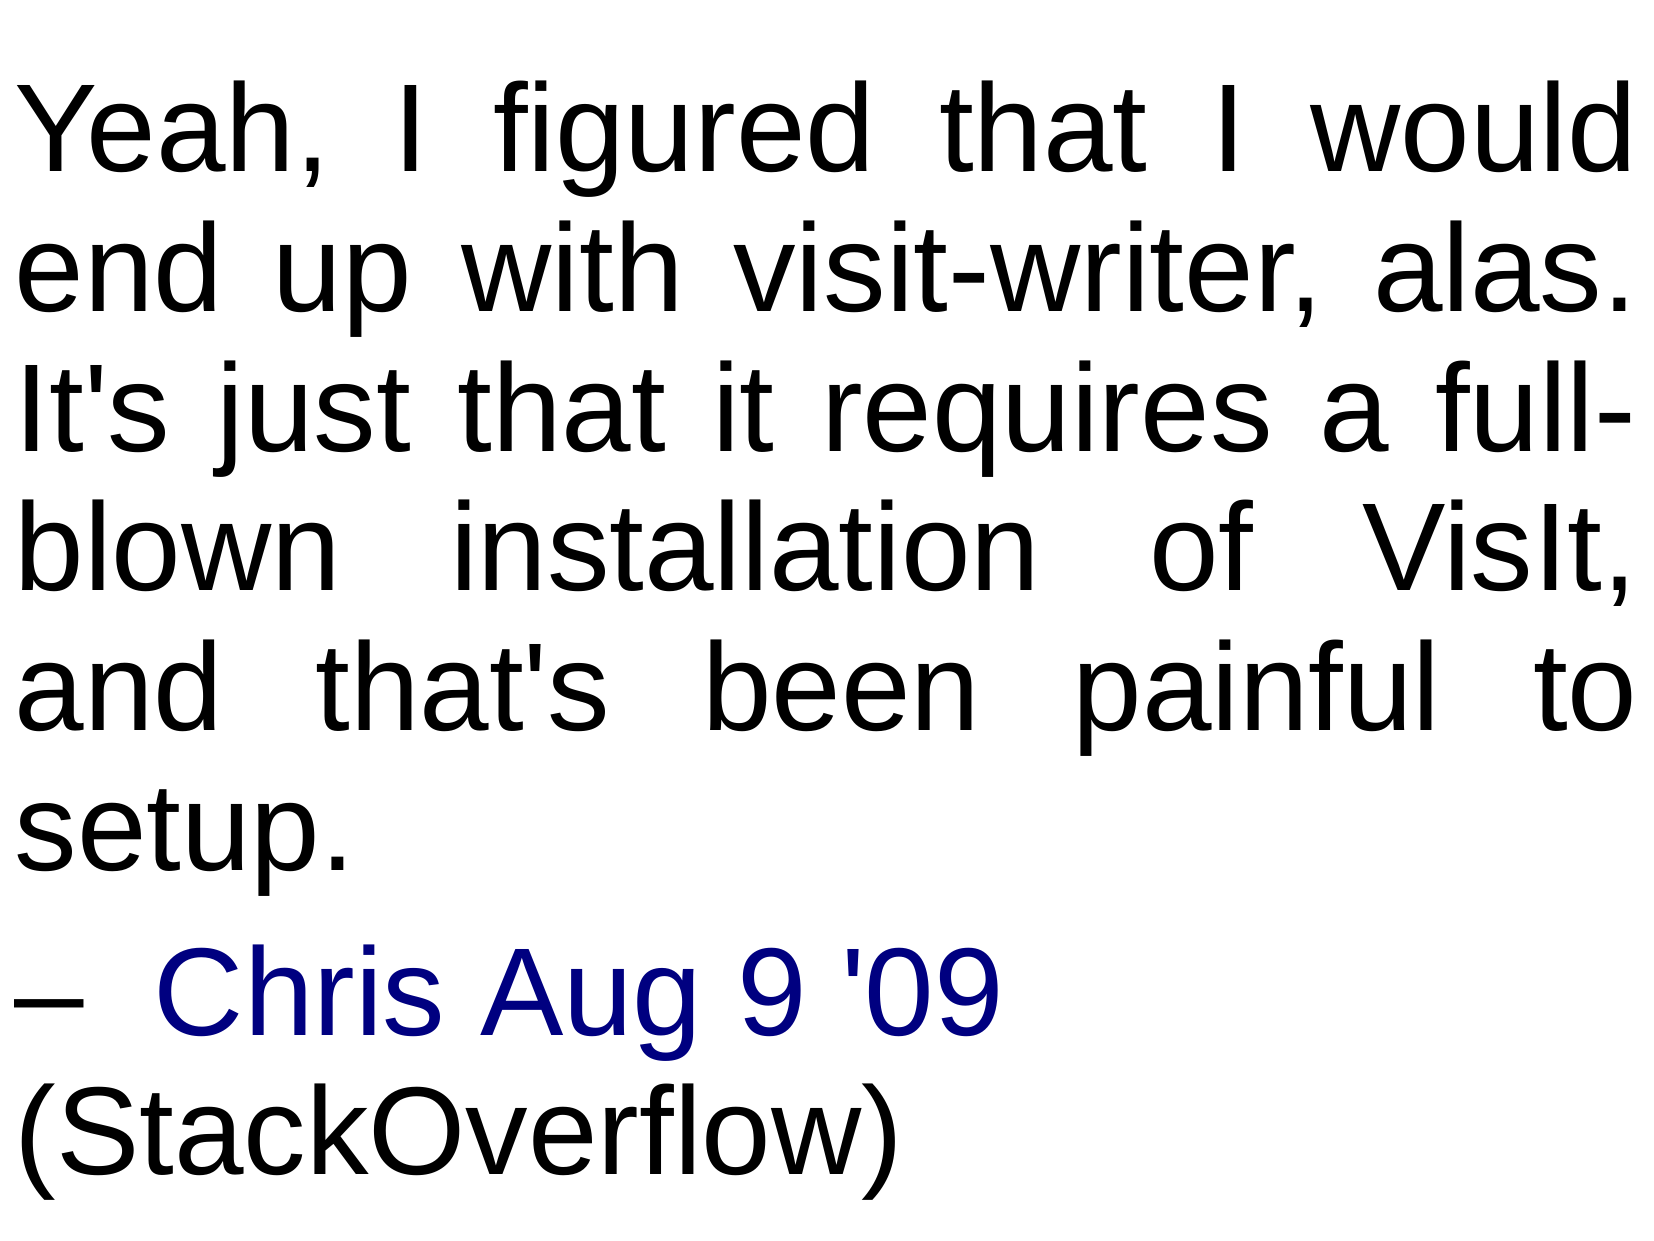

Yeah, I figured that I would end up with visit-writer, alas. It's just that it requires a full-blown installation of VisIt, and that's been painful to setup.
–  Chris Aug 9 '09 (StackOverflow)